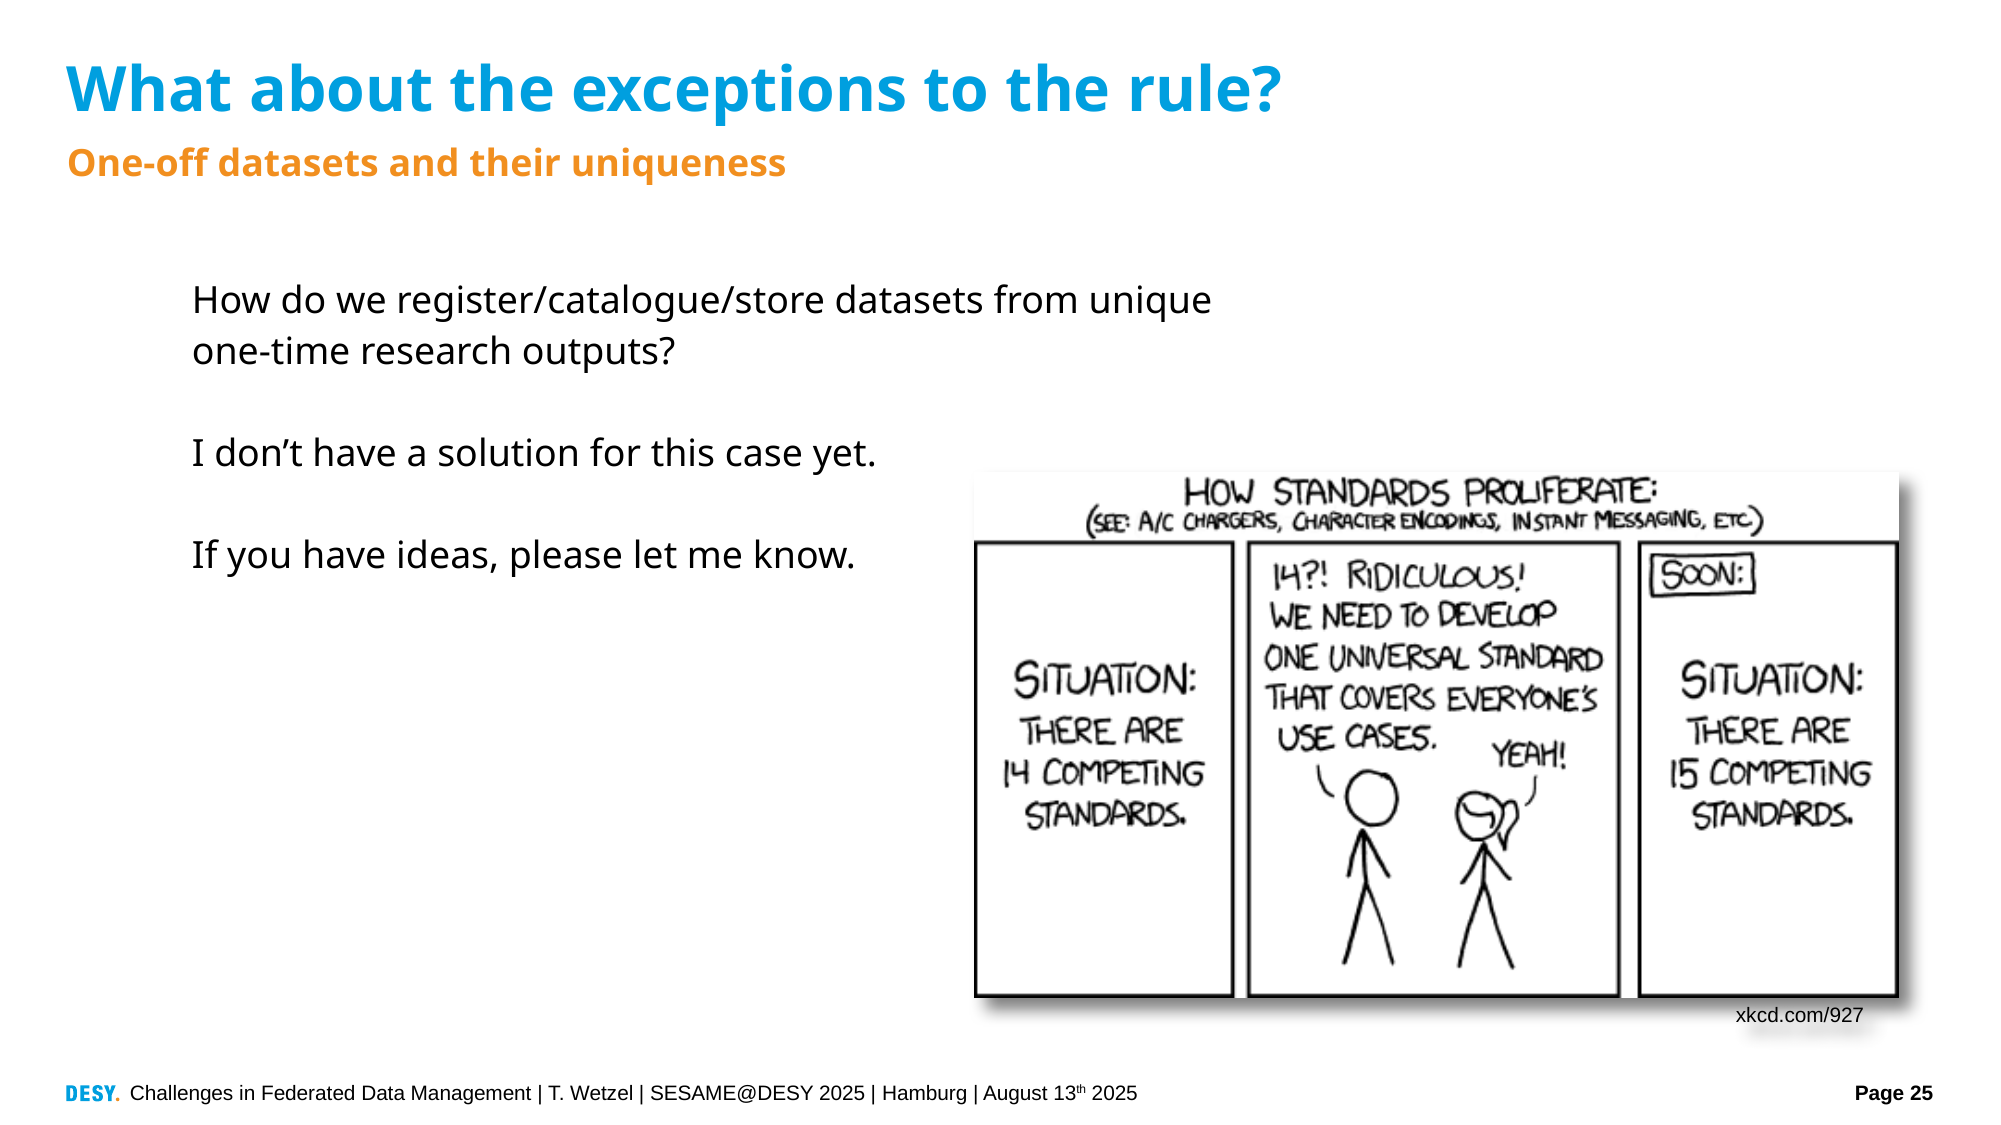

# What about the exceptions to the rule?
One-off datasets and their uniqueness
How do we register/catalogue/store datasets from unique one-time research outputs?
I don’t have a solution for this case yet.
If you have ideas, please let me know.
xkcd.com/927